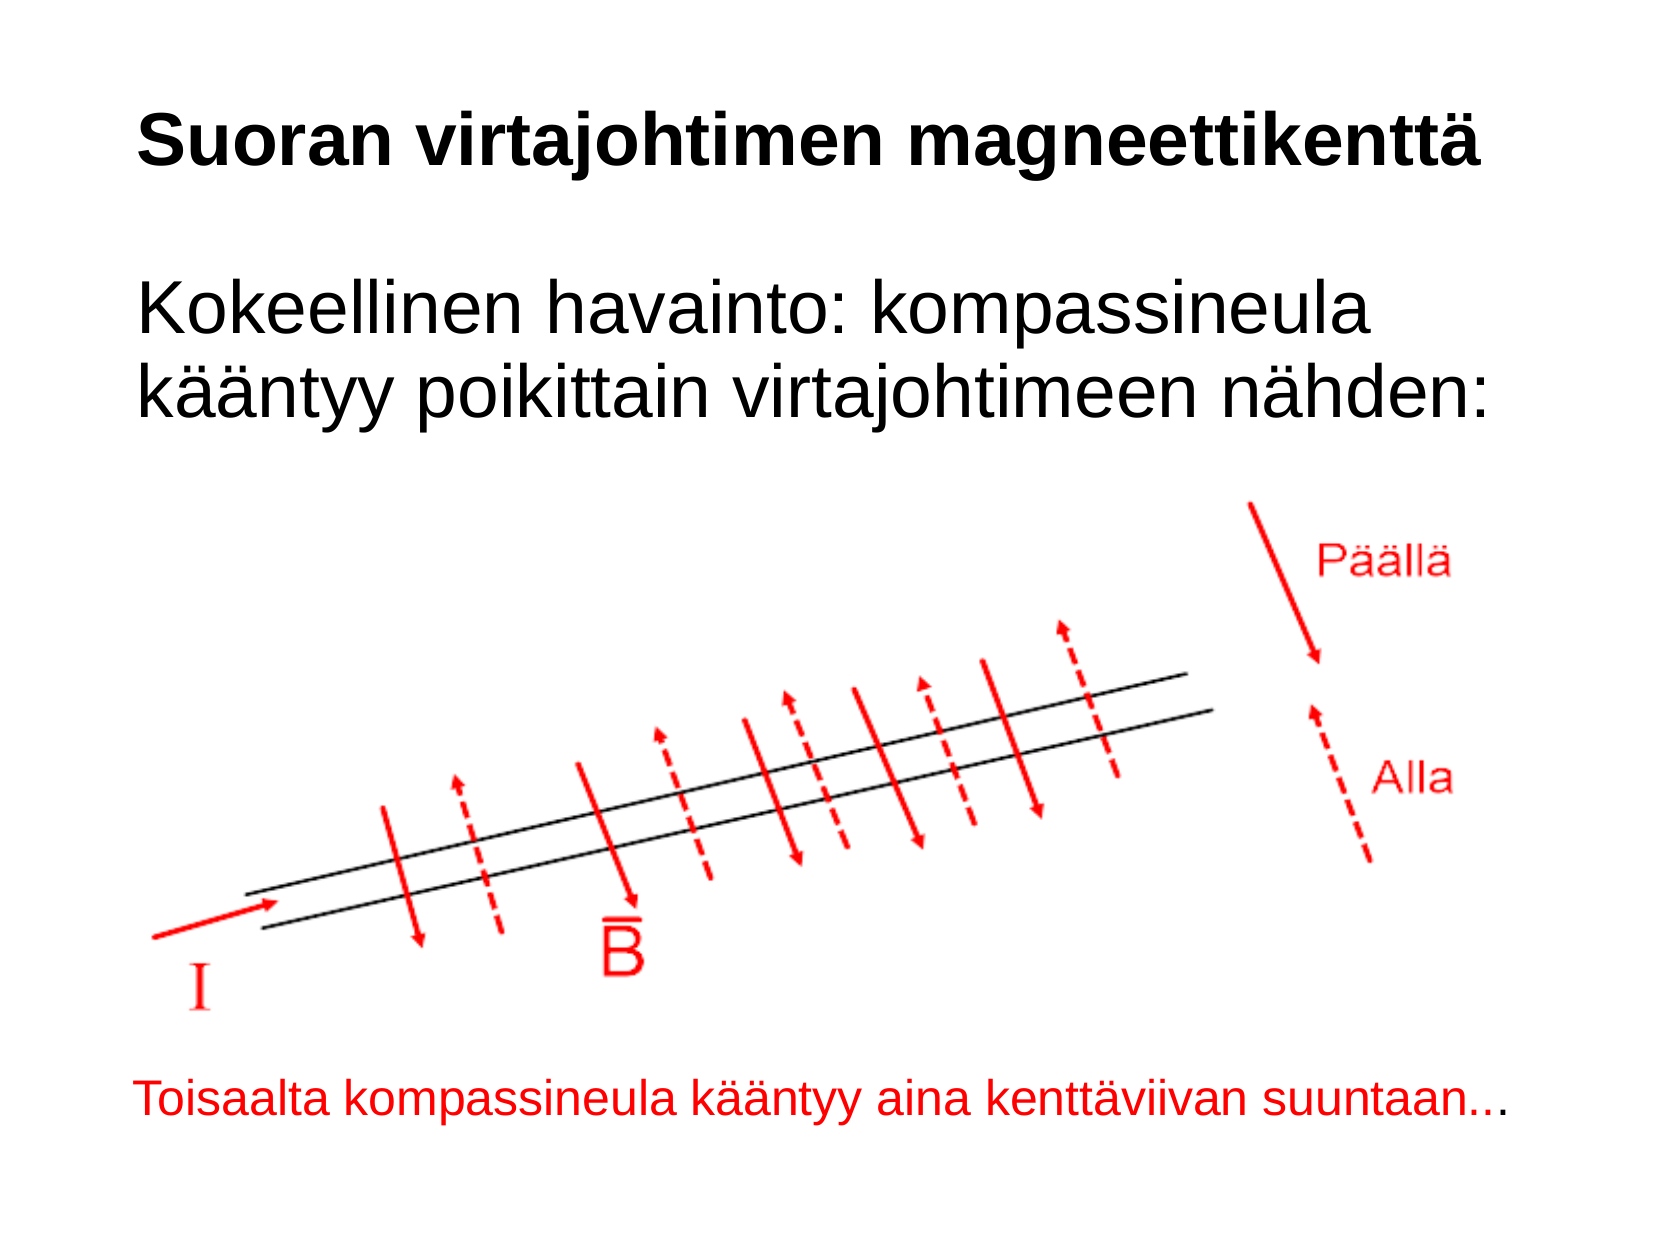

Suoran virtajohtimen magneettikenttä
Kokeellinen havainto: kompassineula kääntyy poikittain virtajohtimeen nähden:
Toisaalta kompassineula kääntyy aina kenttäviivan suuntaan...